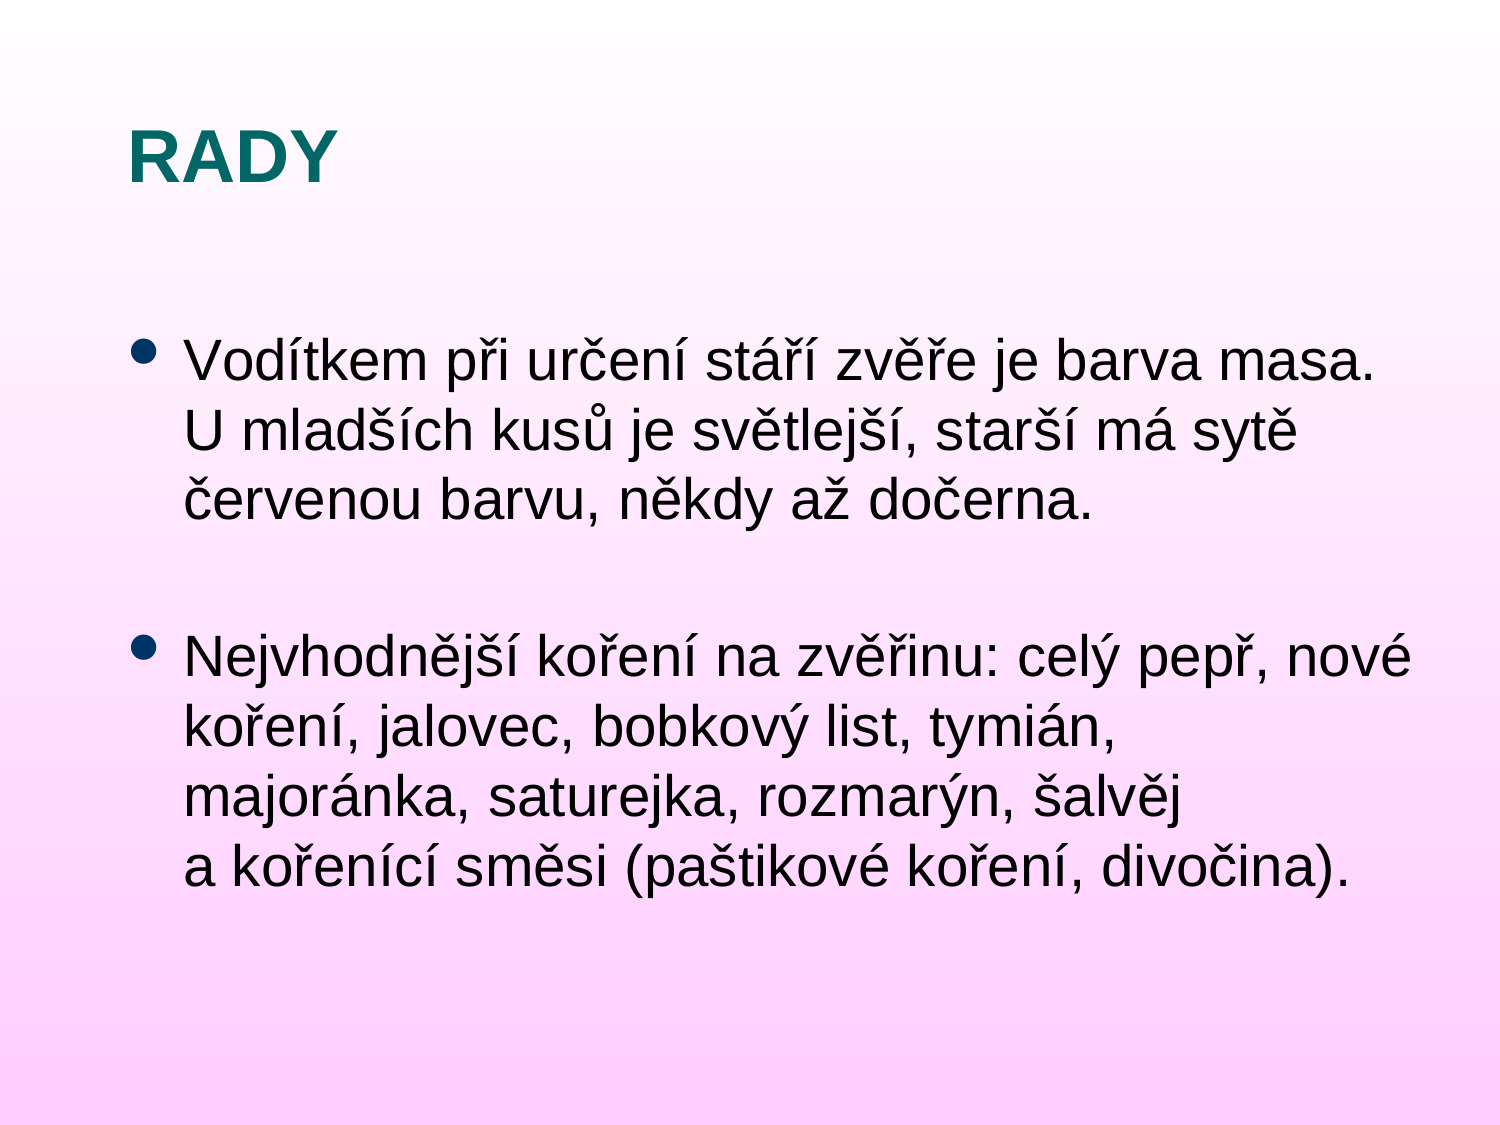

# RADY
Vodítkem při určení stáří zvěře je barva masa. U mladších kusů je světlejší, starší má sytě červenou barvu, někdy až dočerna.
Nejvhodnější koření na zvěřinu: celý pepř, nové koření, jalovec, bobkový list, tymián, majoránka, saturejka, rozmarýn, šalvěj
a kořenící směsi (paštikové koření, divočina).